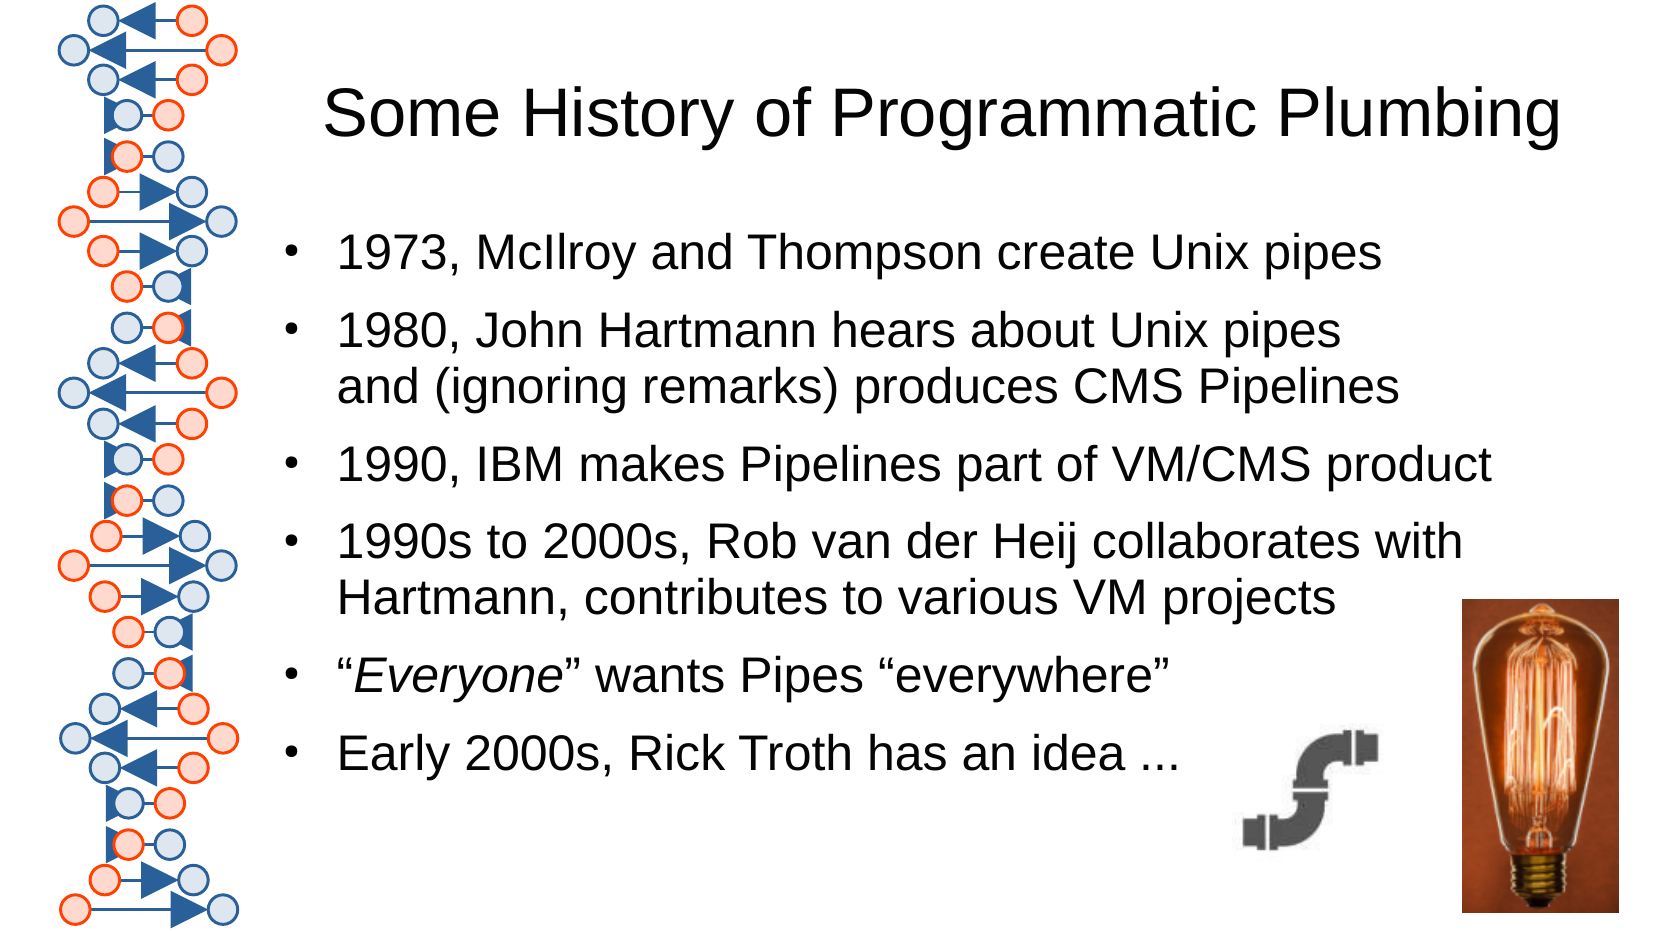

Some History of Programmatic Plumbing
# 1973, McIlroy and Thompson create Unix pipes
1980, John Hartmann hears about Unix pipes
and (ignoring remarks) produces CMS Pipelines
1990, IBM makes Pipelines part of VM/CMS product
1990s to 2000s, Rob van der Heij collaborates with Hartmann, contributes to various VM projects
“Everyone” wants Pipes “everywhere”
Early 2000s, Rick Troth has an idea ...
3